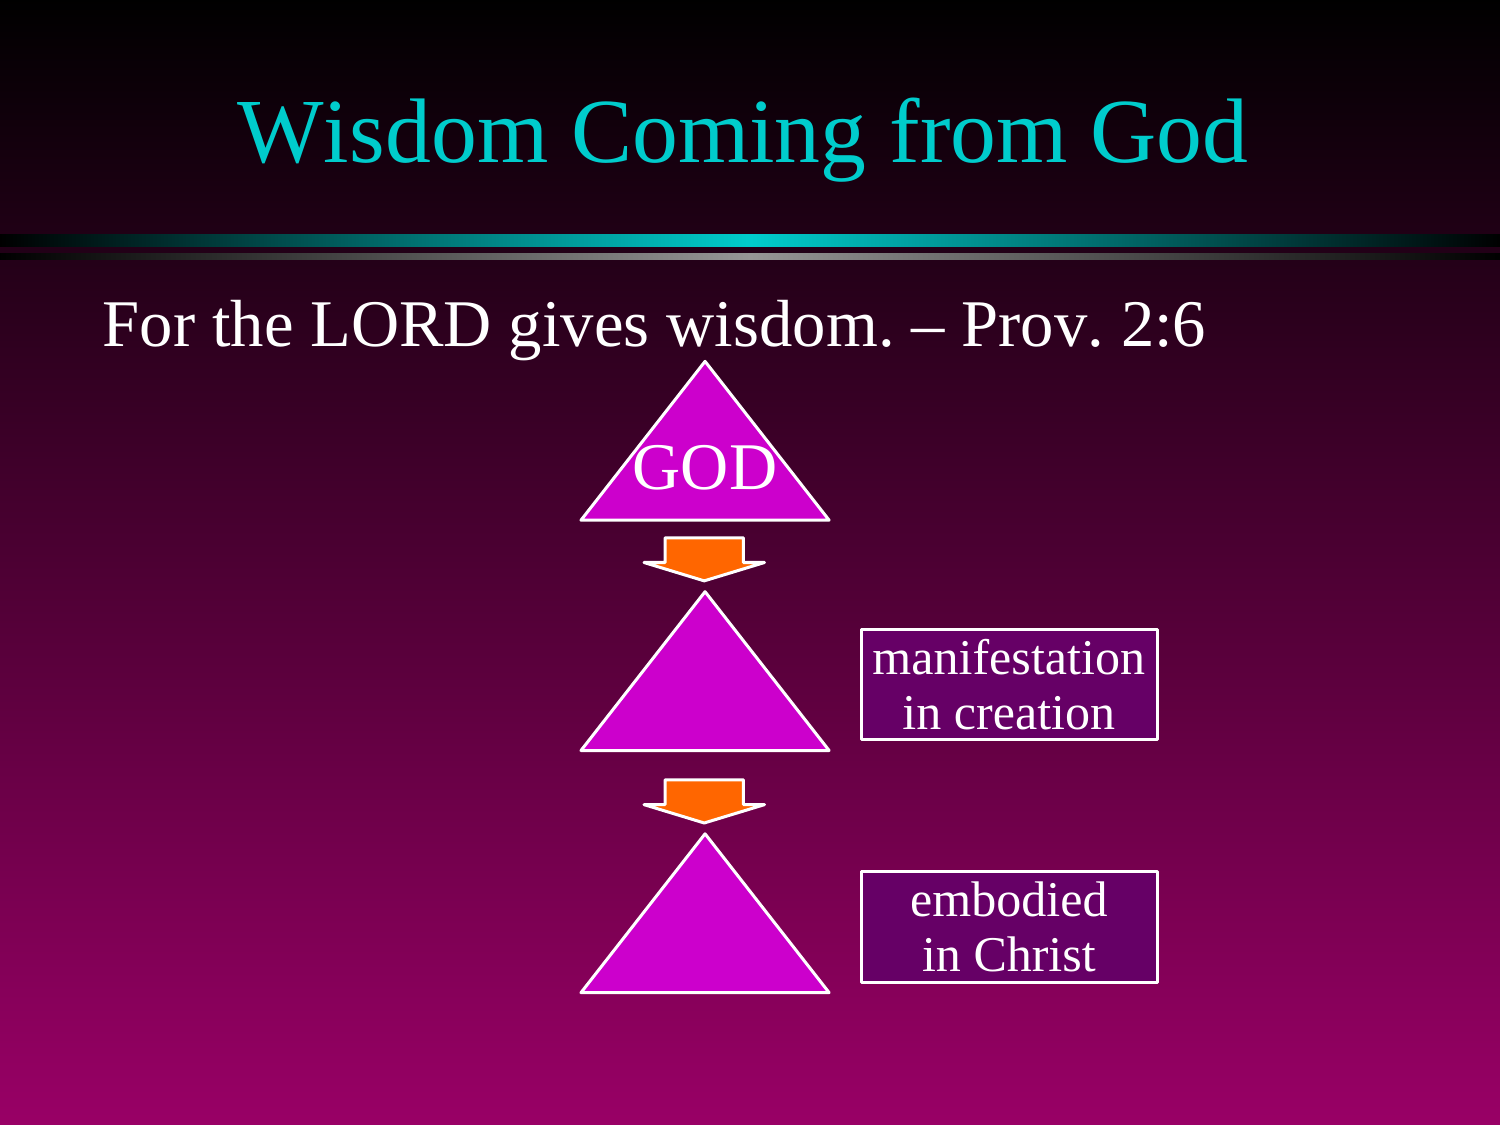

# Wisdom Coming from God
For the LORD gives wisdom. – Prov. 2:6
GOD
manifestation
in creation
embodied
in Christ